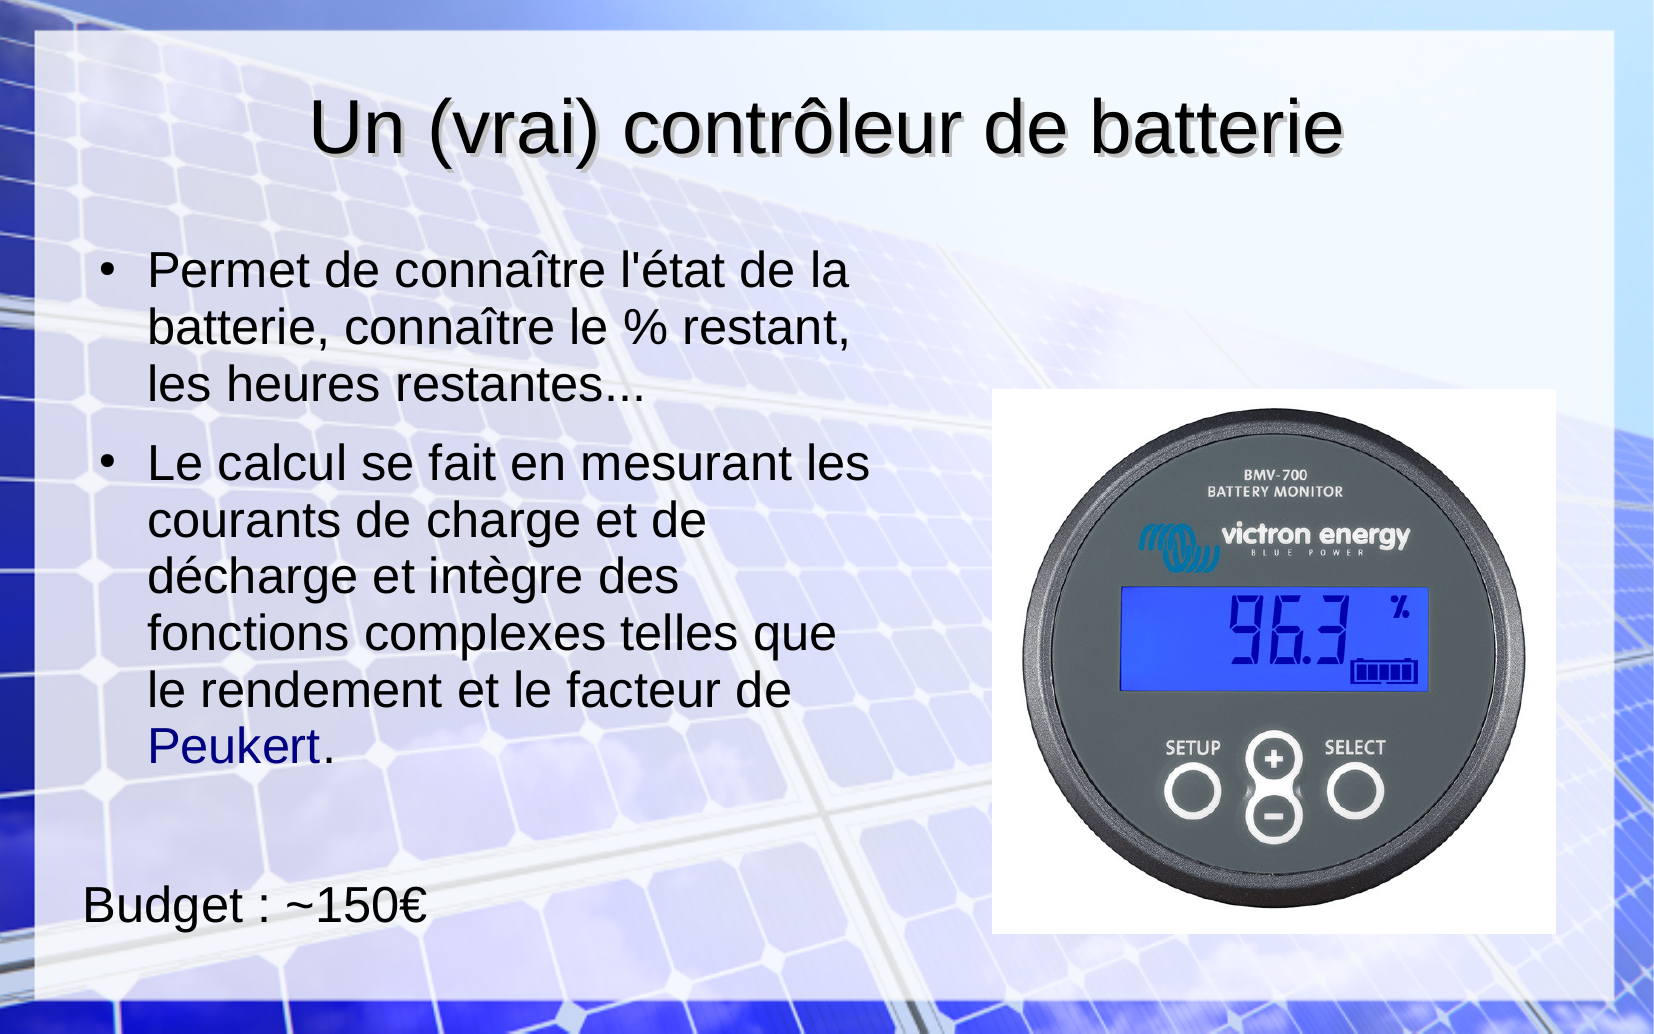

# Un (vrai) contrôleur de batterie
Permet de connaître l'état de la batterie, connaître le % restant, les heures restantes...
Le calcul se fait en mesurant les courants de charge et de décharge et intègre des fonctions complexes telles que le rendement et le facteur de Peukert.
Budget : ~150€